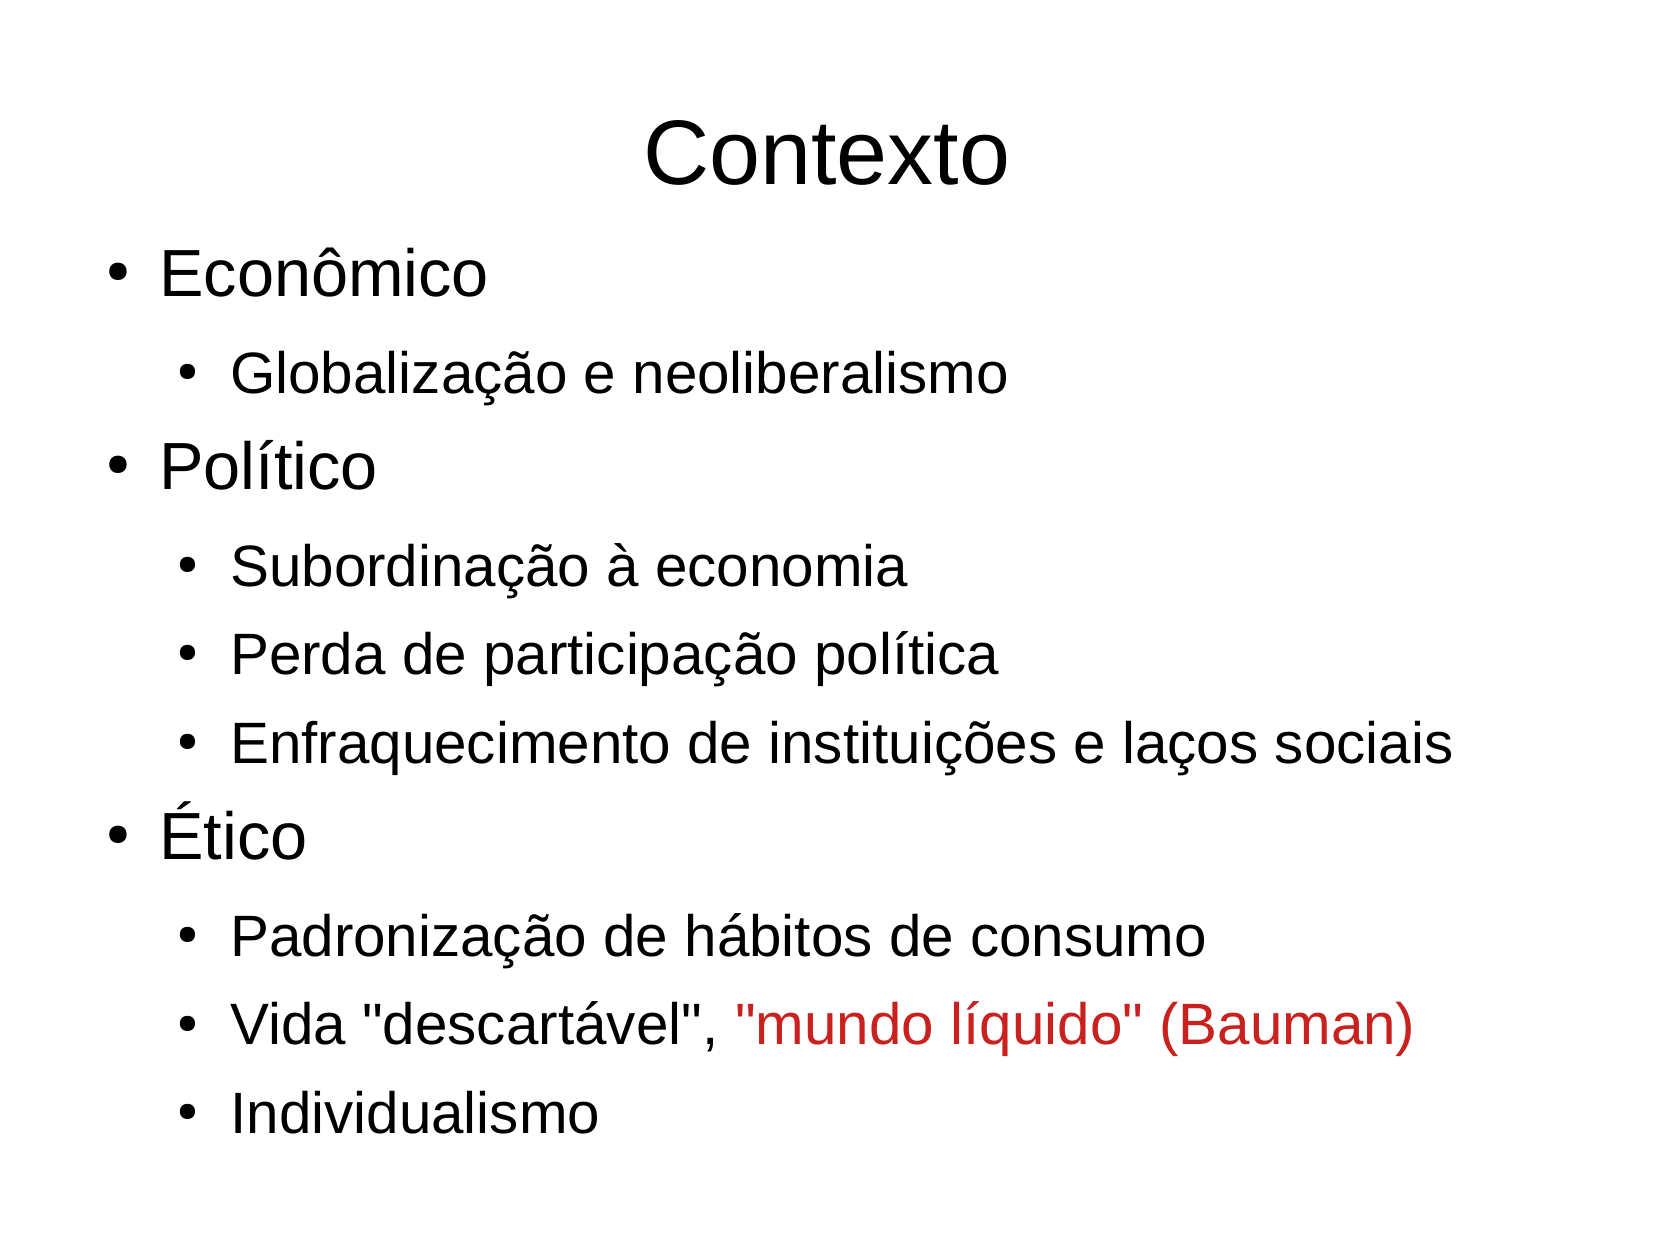

# Contexto
Econômico
Globalização e neoliberalismo
Político
Subordinação à economia
Perda de participação política
Enfraquecimento de instituições e laços sociais
Ético
Padronização de hábitos de consumo
Vida "descartável", "mundo líquido" (Bauman)
Individualismo